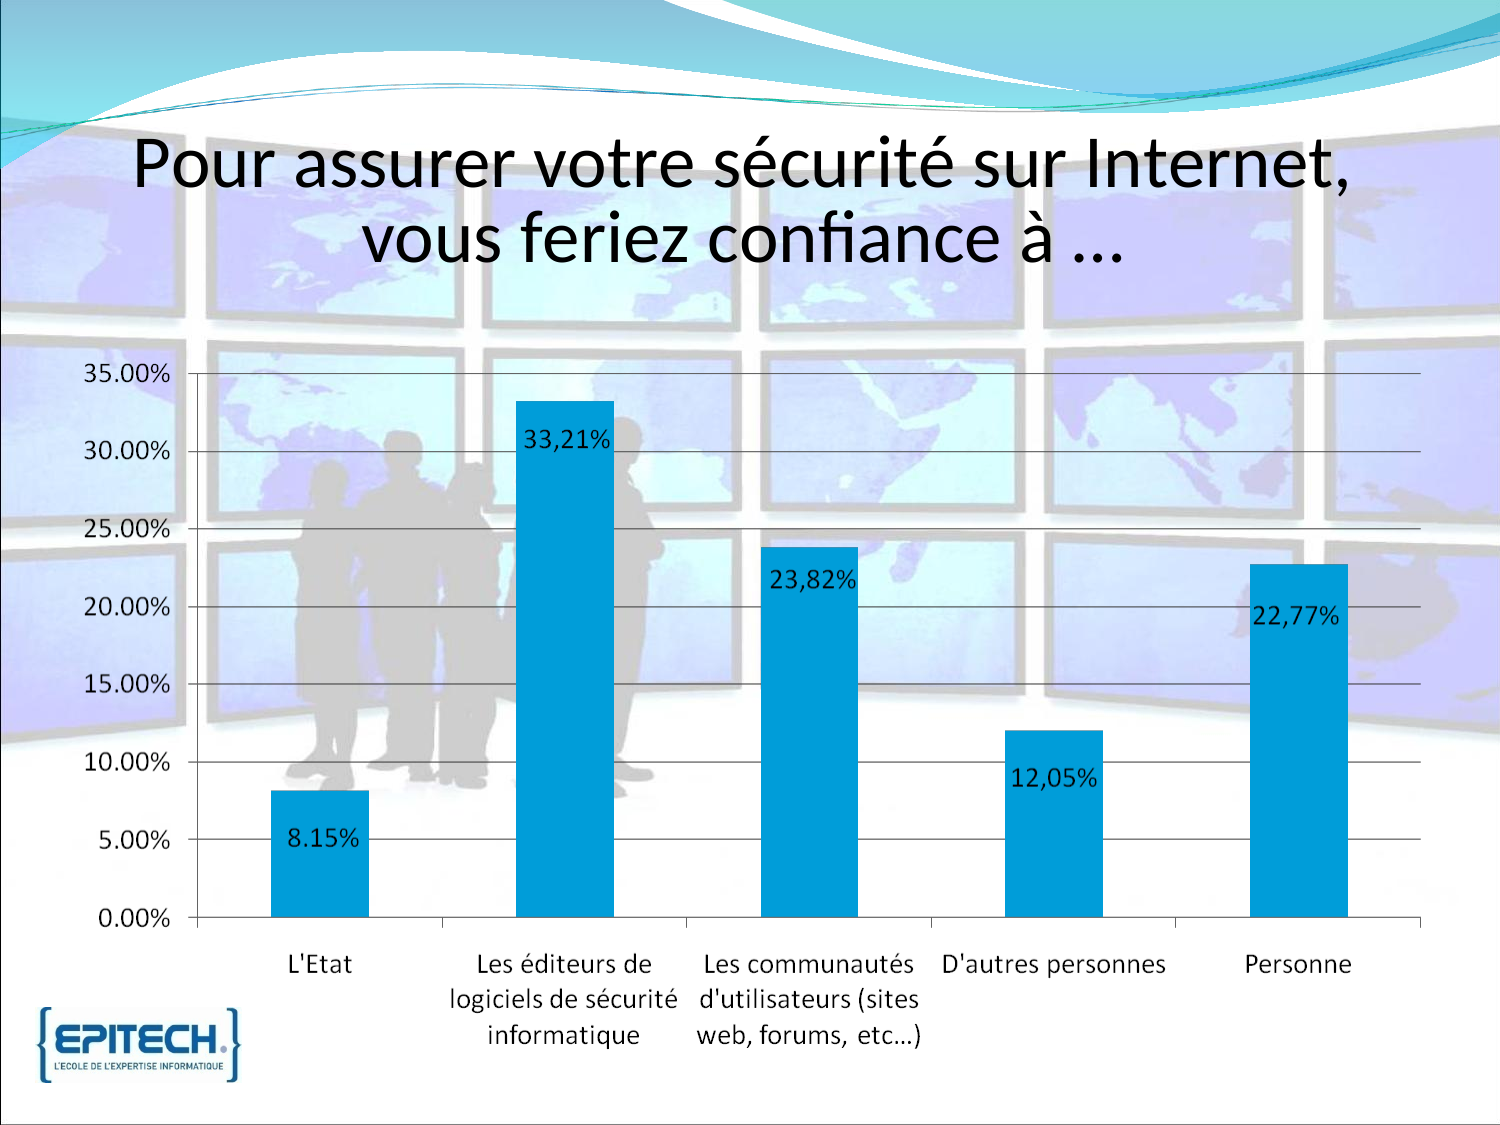

# Pour assurer votre sécurité sur Internet, vous feriez confiance à …